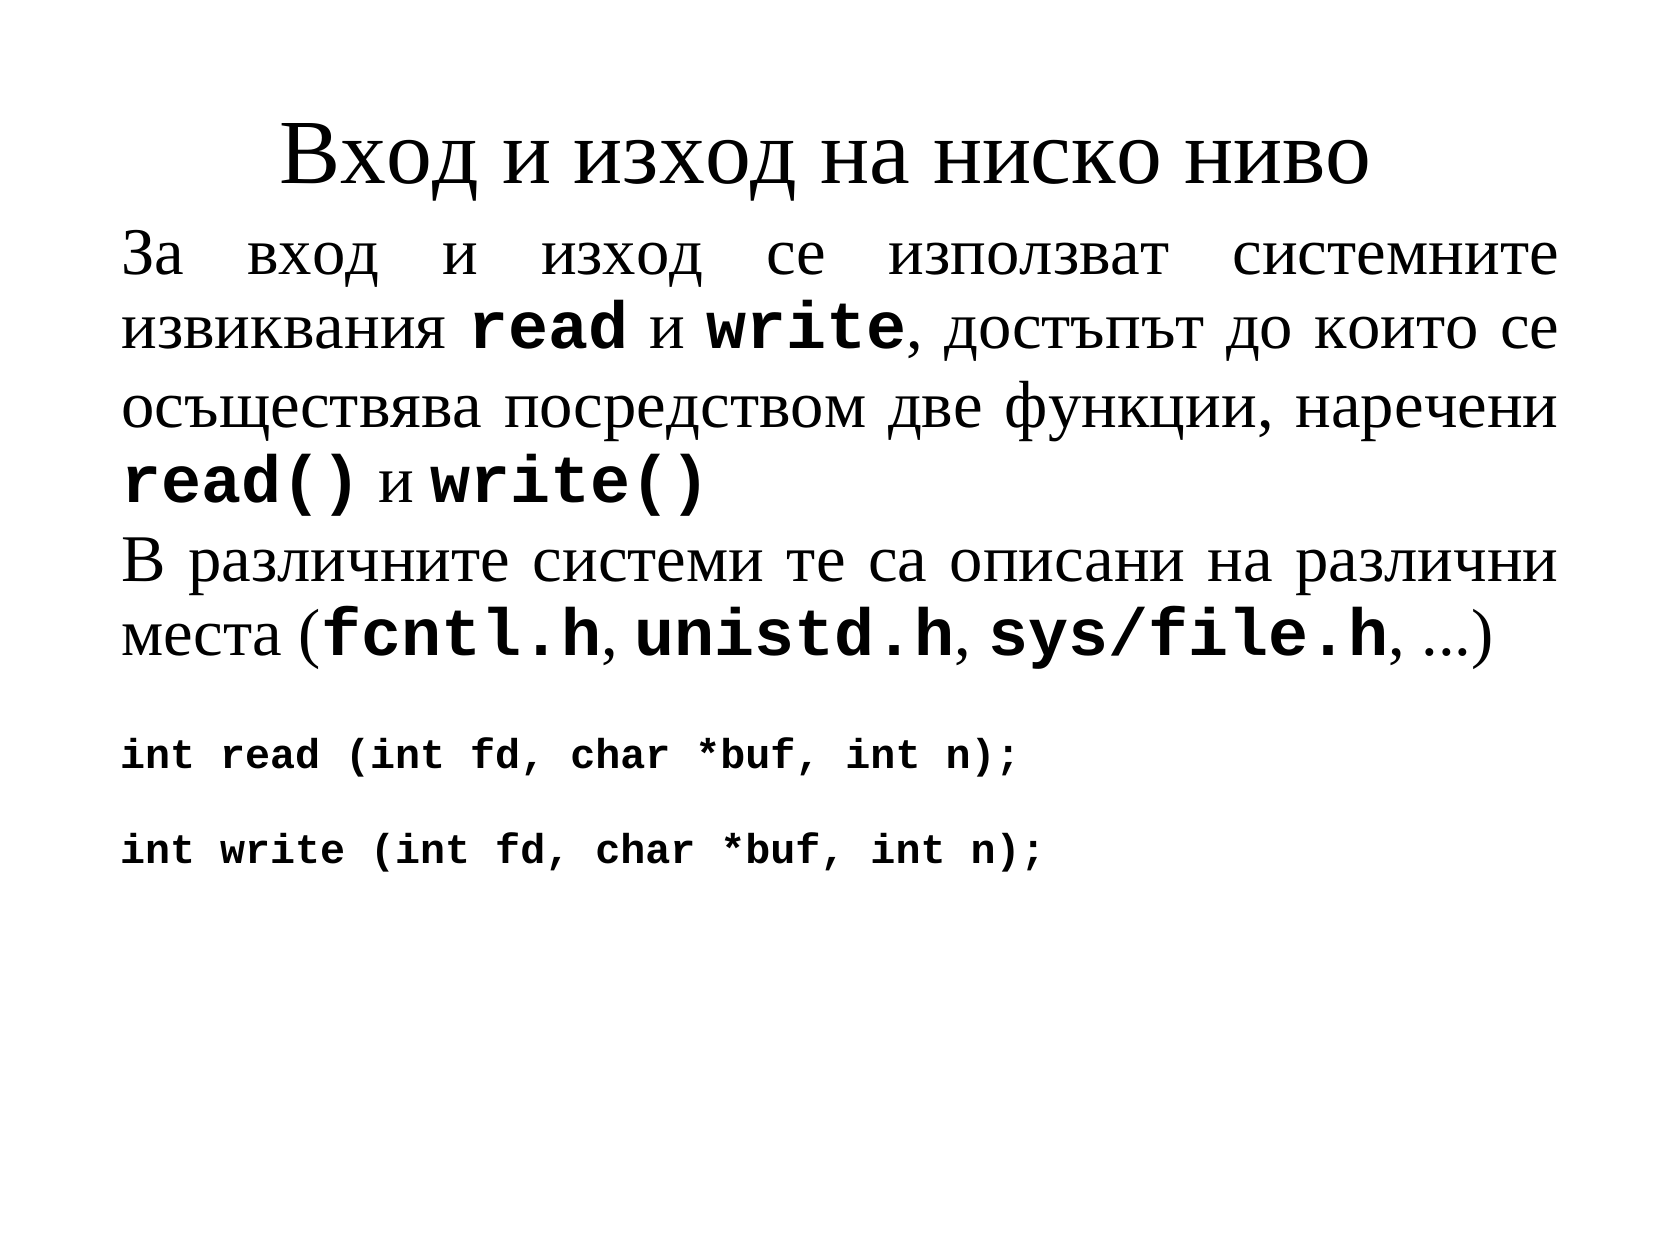

# Вход и изход на ниско ниво
За вход и изход се използват системните извиквания read и write, достъпът до които се осъществява посредством две функции, наречени read() и write()
В различните системи те са описани на различни места (fcntl.h, unistd.h, sys/file.h, ...)
int read (int fd, char *buf, int n);
int write (int fd, char *buf, int n);